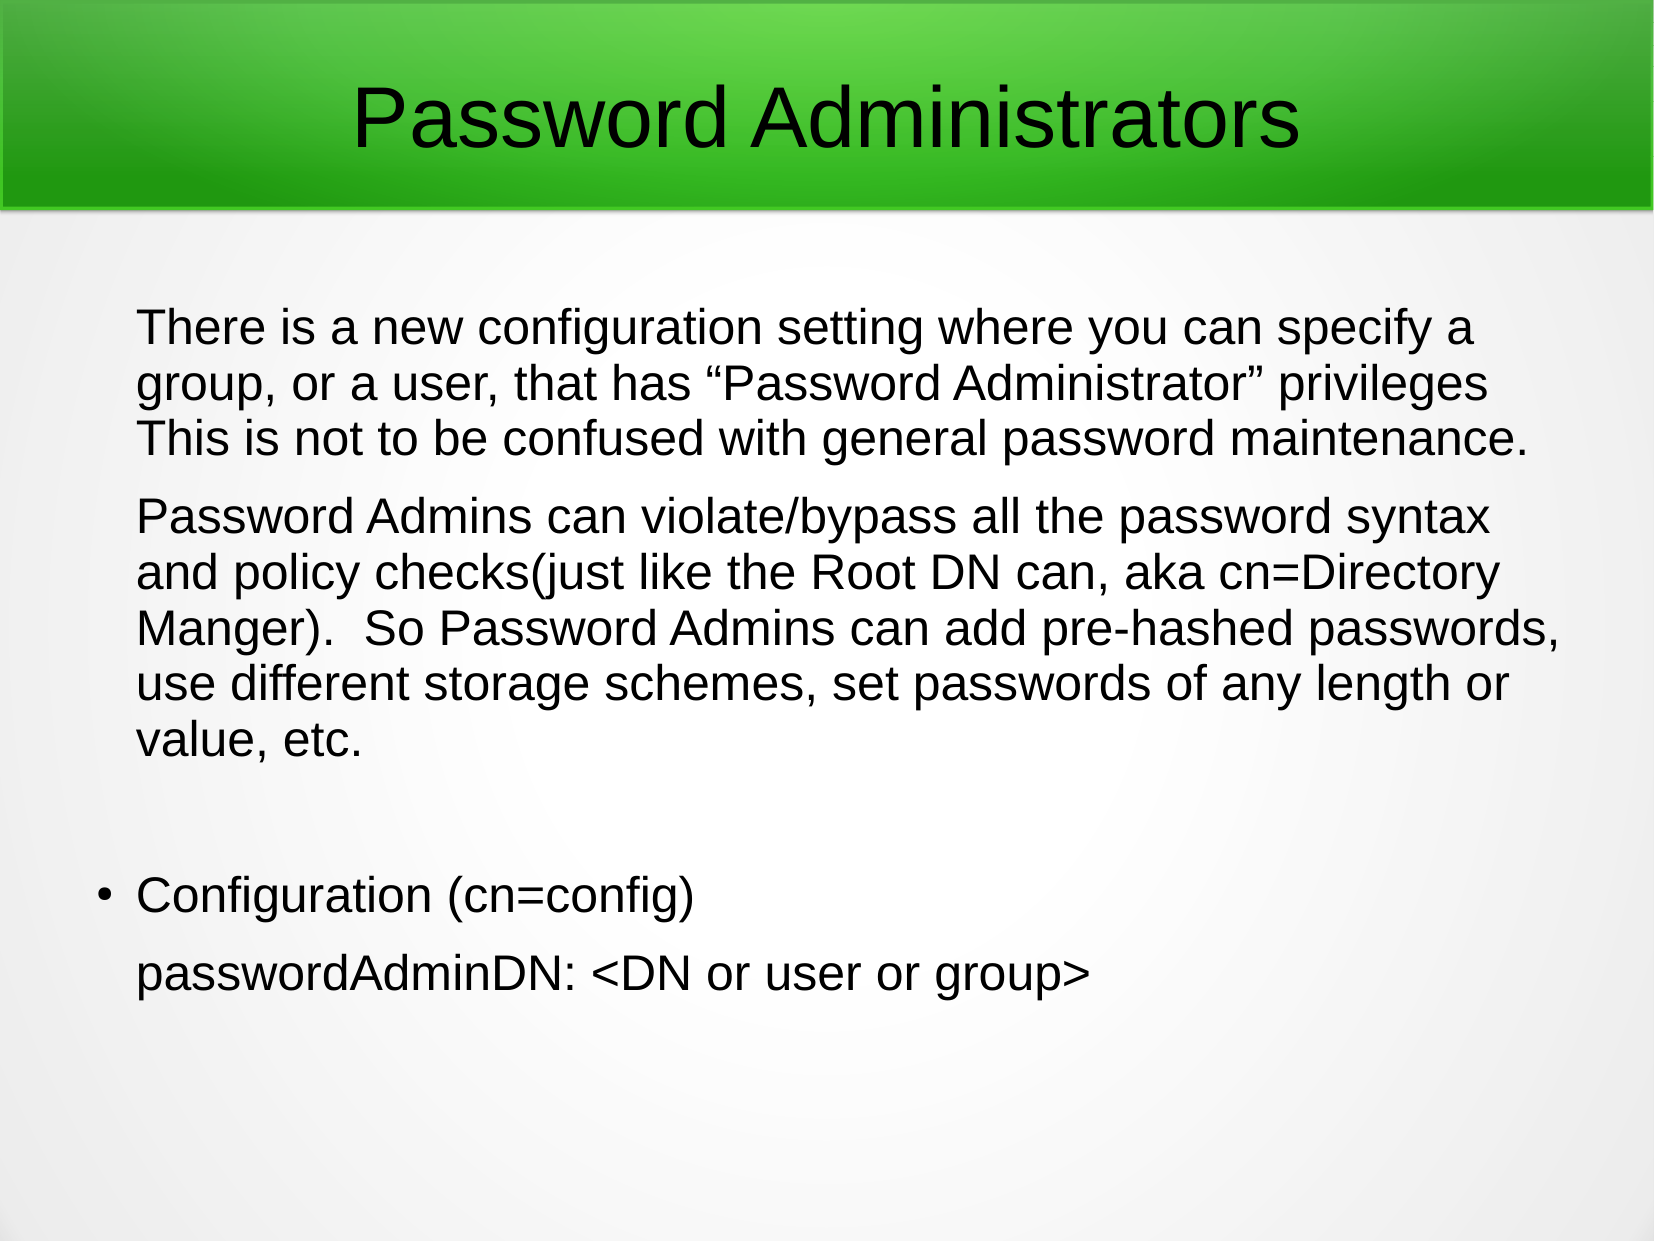

# Password Administrators
There is a new configuration setting where you can specify a group, or a user, that has “Password Administrator” privileges This is not to be confused with general password maintenance.
Password Admins can violate/bypass all the password syntax and policy checks(just like the Root DN can, aka cn=Directory Manger). So Password Admins can add pre-hashed passwords, use different storage schemes, set passwords of any length or value, etc.
Configuration (cn=config)
passwordAdminDN: <DN or user or group>